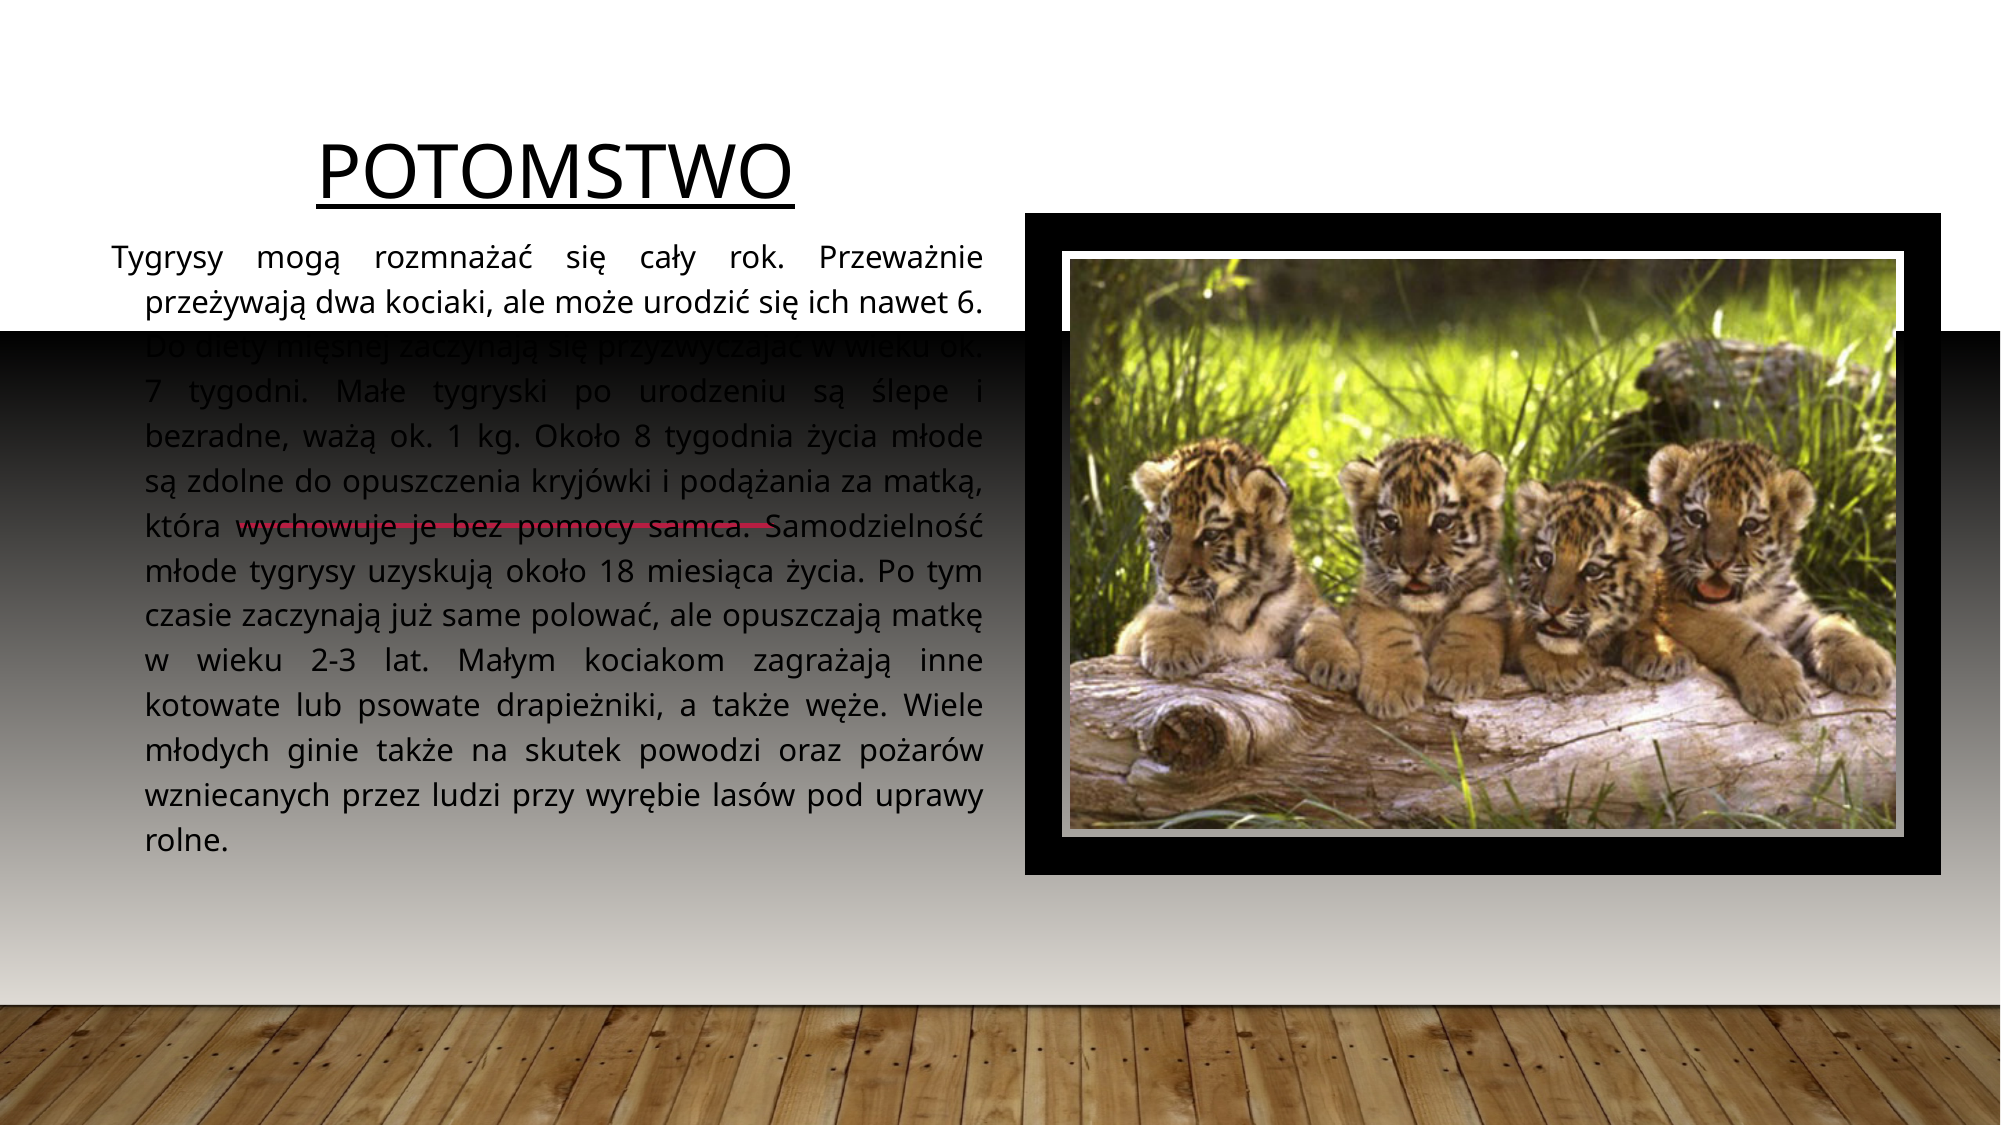

potomstwo
# Tygrysy mogą rozmnażać się cały rok. Przeważnie przeżywają dwa kociaki, ale może urodzić się ich nawet 6. Do diety mięsnej zaczynają się przyzwyczajać w wieku ok. 7 tygodni. Małe tygryski po urodzeniu są ślepe i bezradne, ważą ok. 1 kg. Około 8 tygodnia życia młode są zdolne do opuszczenia kryjówki i podążania za matką, która wychowuje je bez pomocy samca. Samodzielność młode tygrysy uzyskują około 18 miesiąca życia. Po tym czasie zaczynają już same polować, ale opuszczają matkę w wieku 2-3 lat. Małym kociakom zagrażają inne kotowate lub psowate drapieżniki, a także węże. Wiele młodych ginie także na skutek powodzi oraz pożarów wzniecanych przez ludzi przy wyrębie lasów pod uprawy rolne.